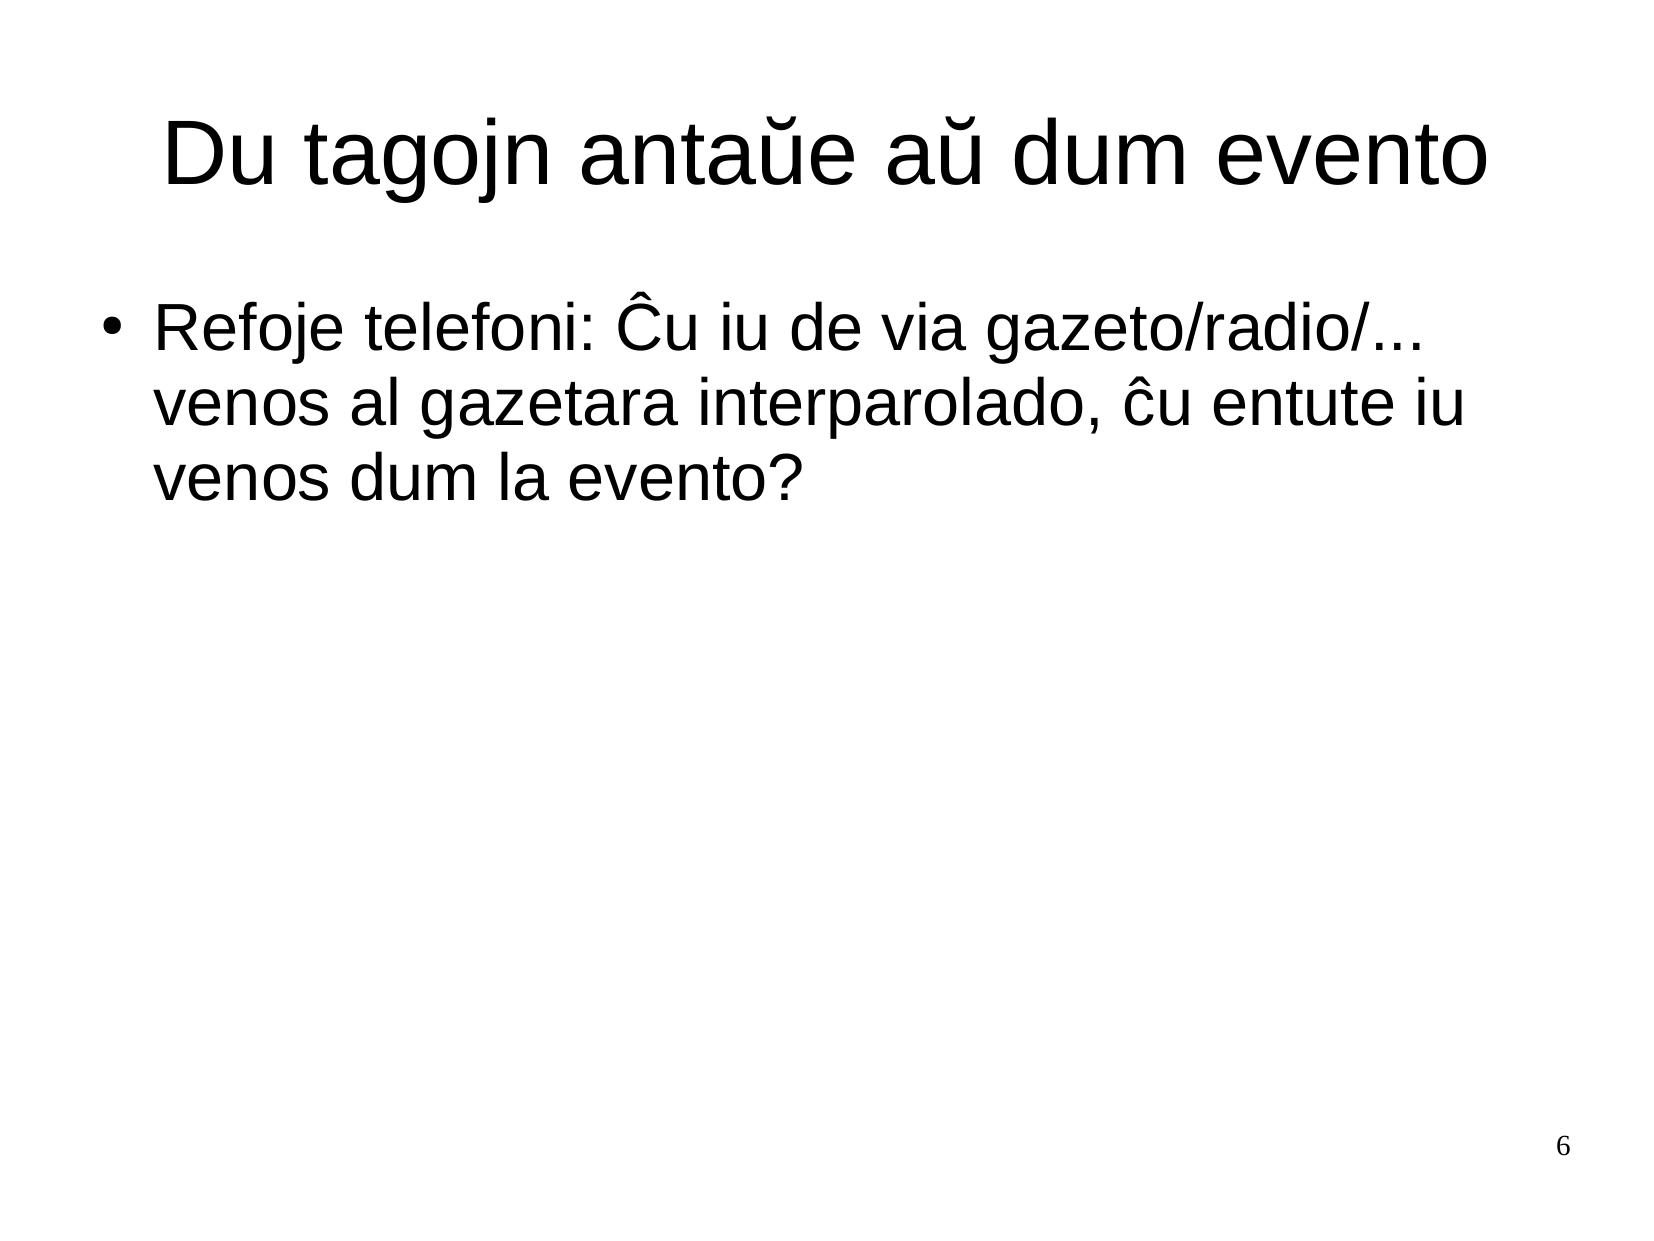

# Du tagojn antaŭe aŭ dum evento
Refoje telefoni: Ĉu iu de via gazeto/radio/... venos al gazetara interparolado, ĉu entute iu venos dum la evento?
6